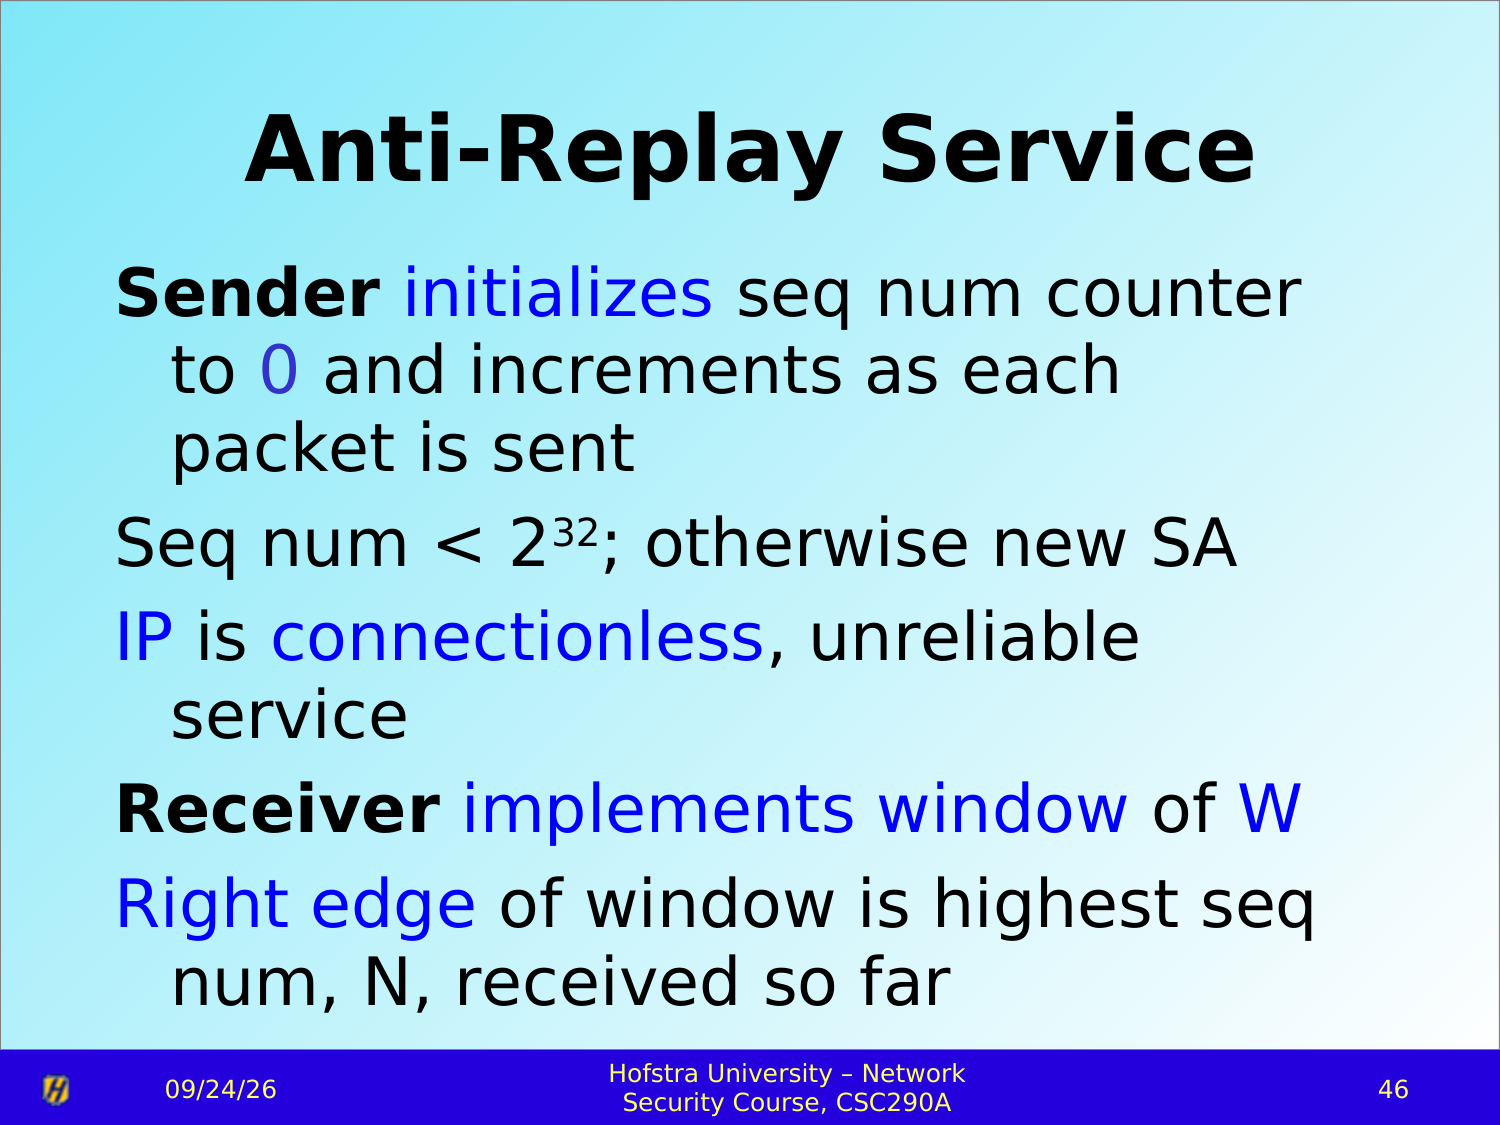

# Anti-Replay Service
Sender initializes seq num counter to 0 and increments as each packet is sent
Seq num < 232; otherwise new SA
IP is connectionless, unreliable service
Receiver implements window of W
Right edge of window is highest seq num, N, received so far
46